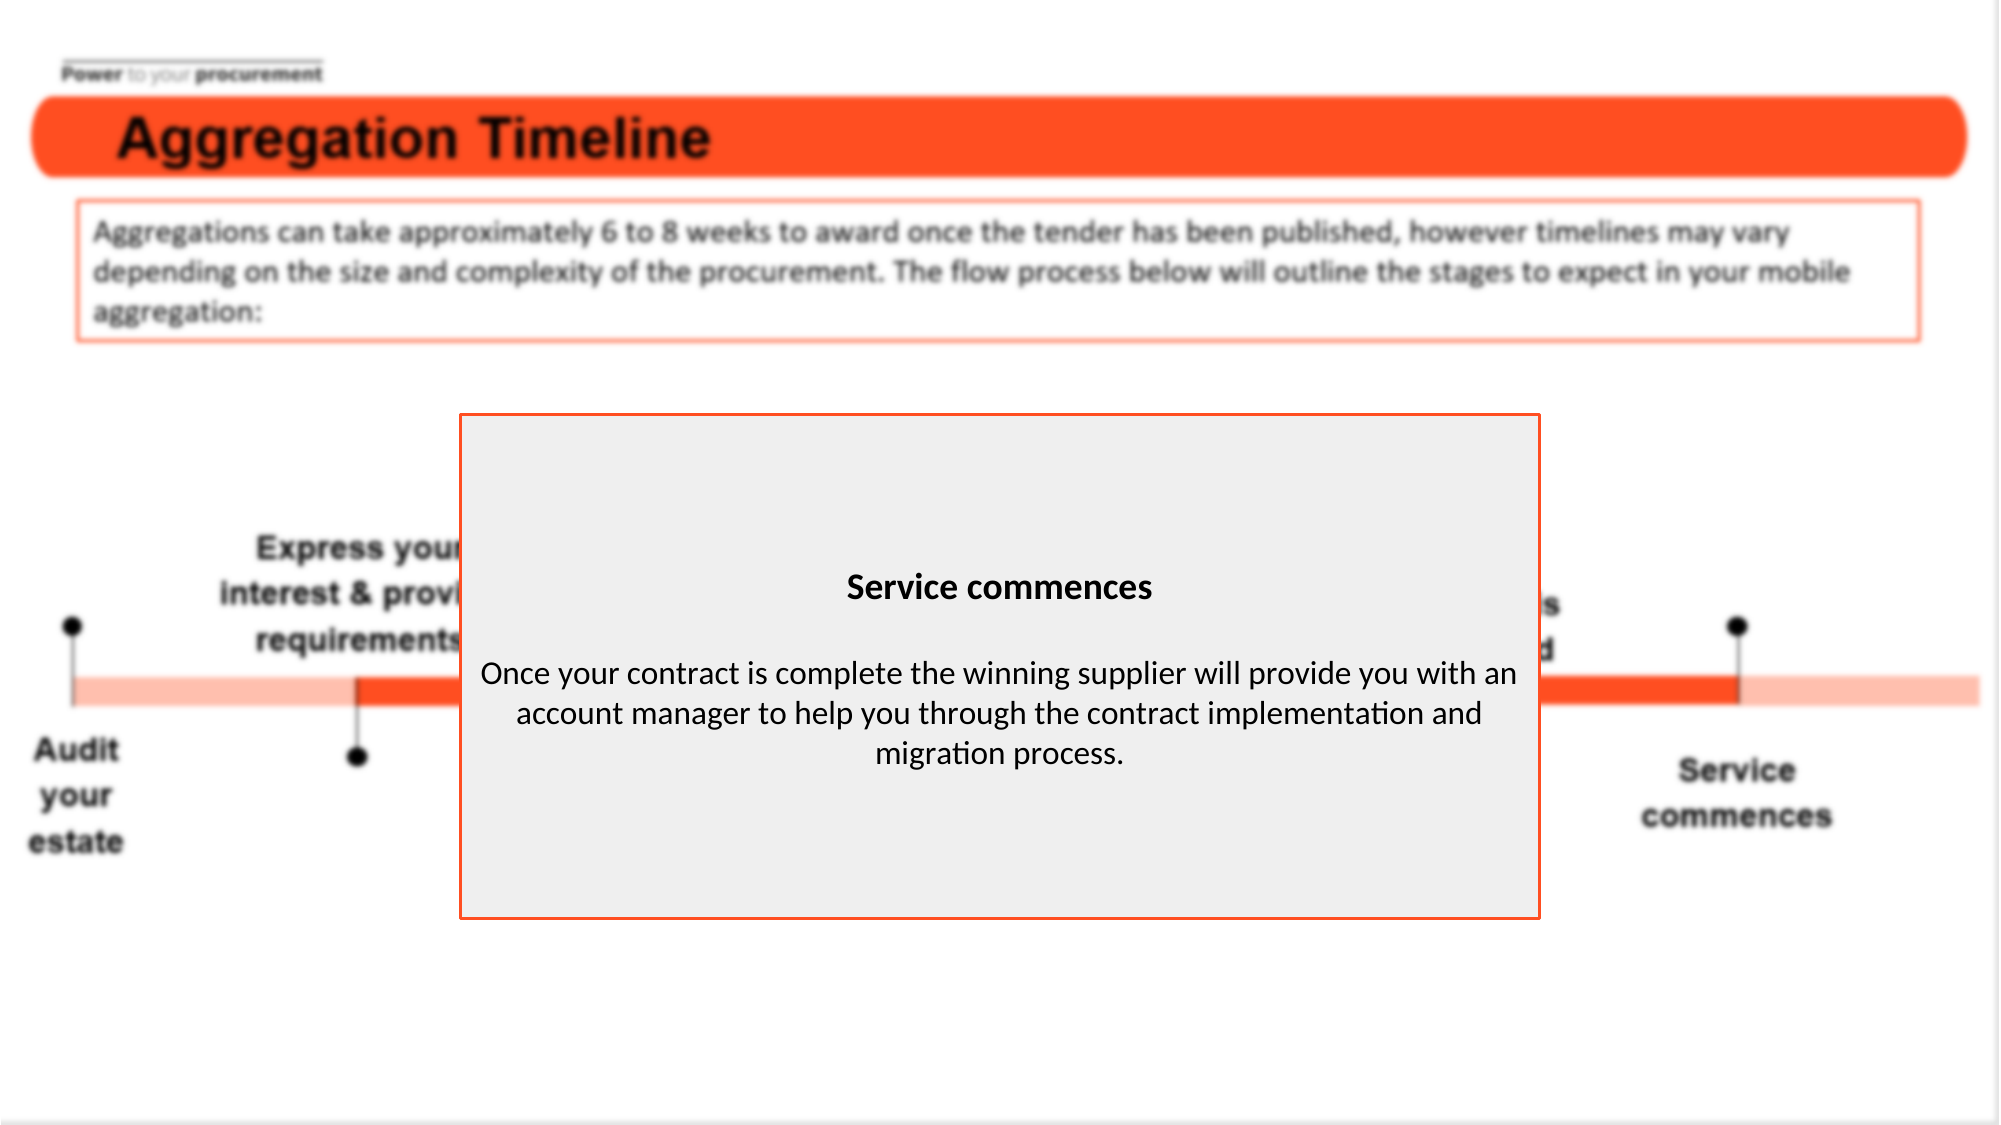

Service commences
Once your contract is complete the winning supplier will provide you with an account manager to help you through the contract implementation and migration process.